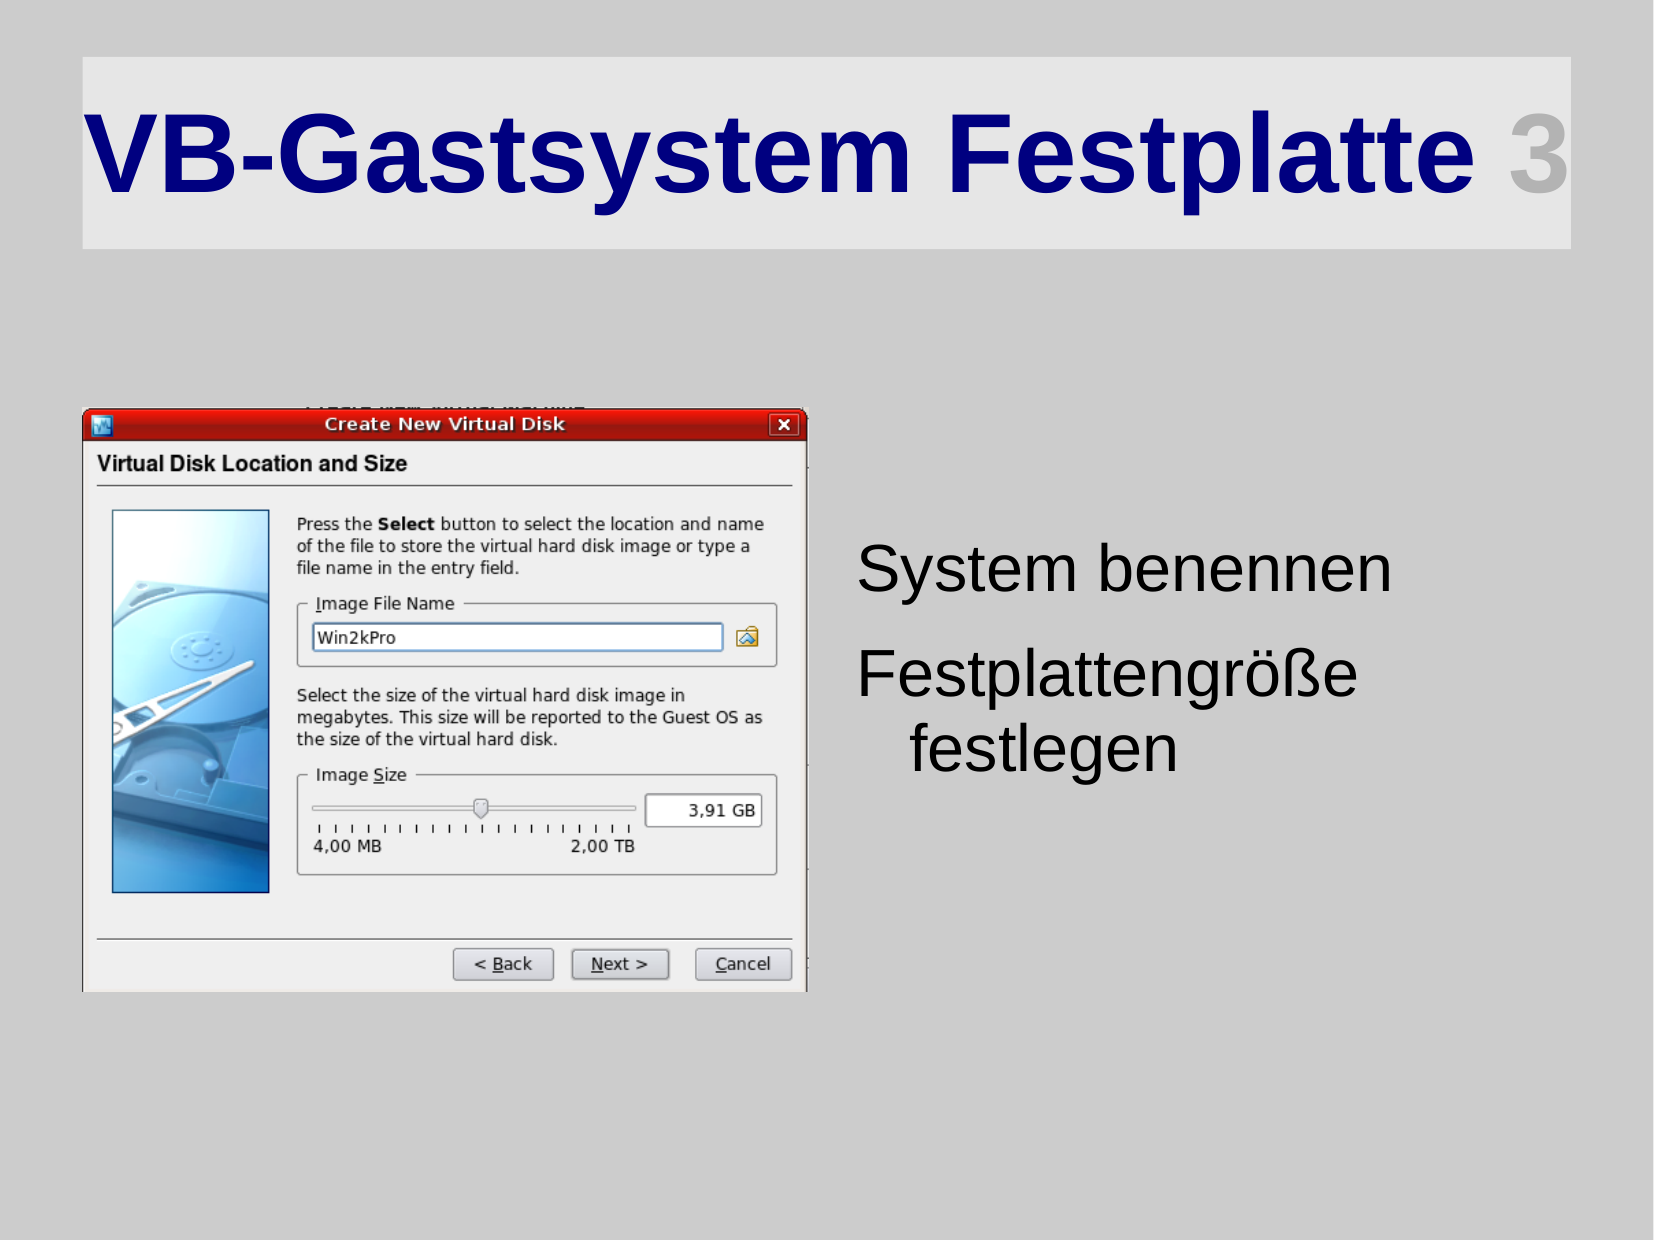

# VB-Gastsystem Festplatte 3
System benennen
Festplattengröße festlegen